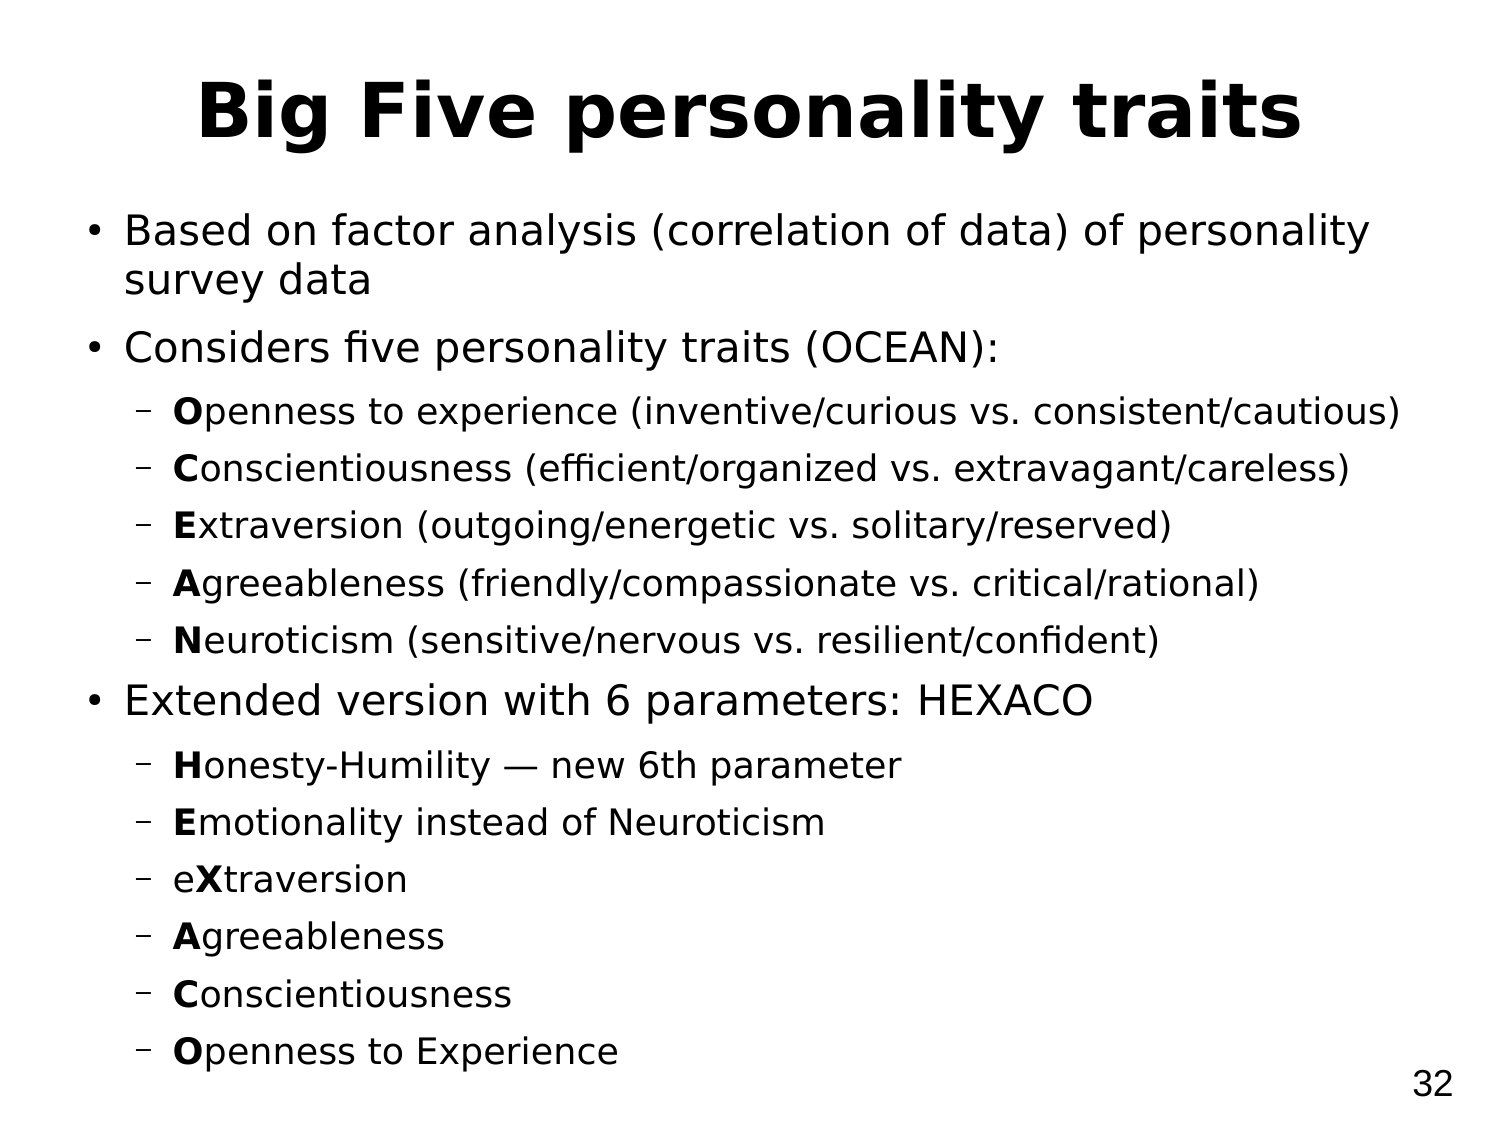

# Big Five personality traits
Based on factor analysis (correlation of data) of personality survey data
Considers five personality traits (OCEAN):
Openness to experience (inventive/curious vs. consistent/cautious)
Conscientiousness (efficient/organized vs. extravagant/careless)
Extraversion (outgoing/energetic vs. solitary/reserved)
Agreeableness (friendly/compassionate vs. critical/rational)
Neuroticism (sensitive/nervous vs. resilient/confident)
Extended version with 6 parameters: HEXACO
Honesty-Humility — new 6th parameter
Emotionality instead of Neuroticism
eXtraversion
Agreeableness
Conscientiousness
Openness to Experience